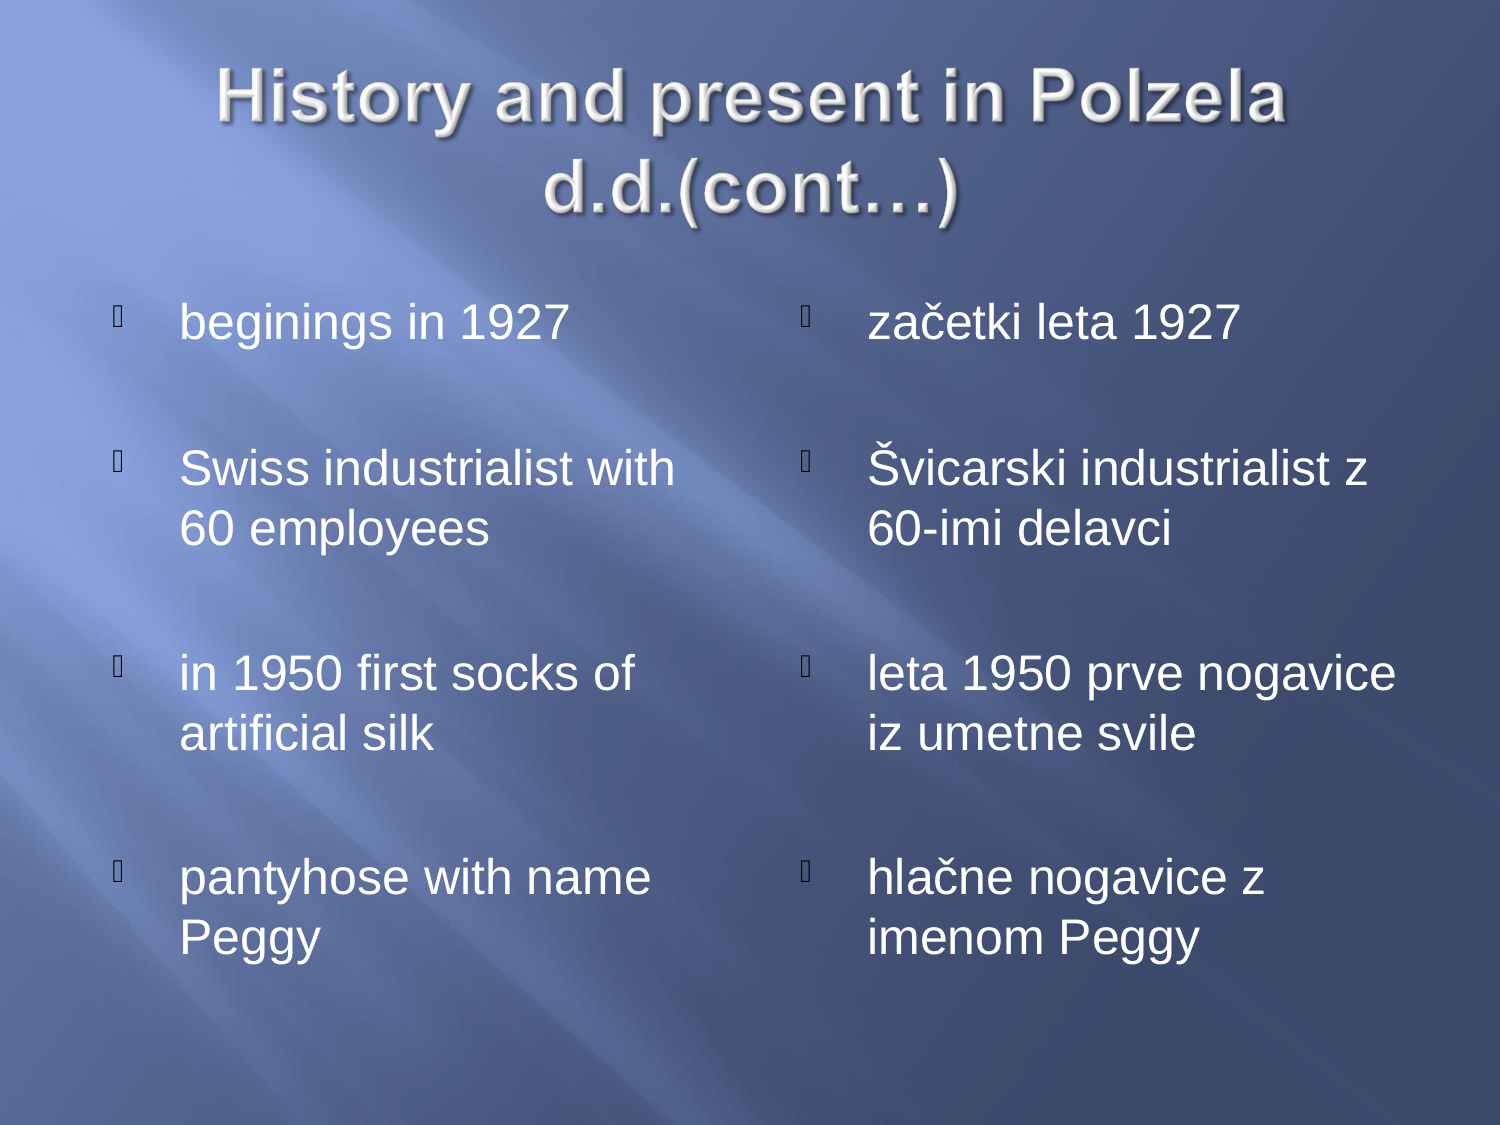

# beginings in 1927
Swiss industrialist with 60 employees
in 1950 first socks of artificial silk
pantyhose with name Peggy
začetki leta 1927
Švicarski industrialist z 60-imi delavci
leta 1950 prve nogavice iz umetne svile
hlačne nogavice z imenom Peggy